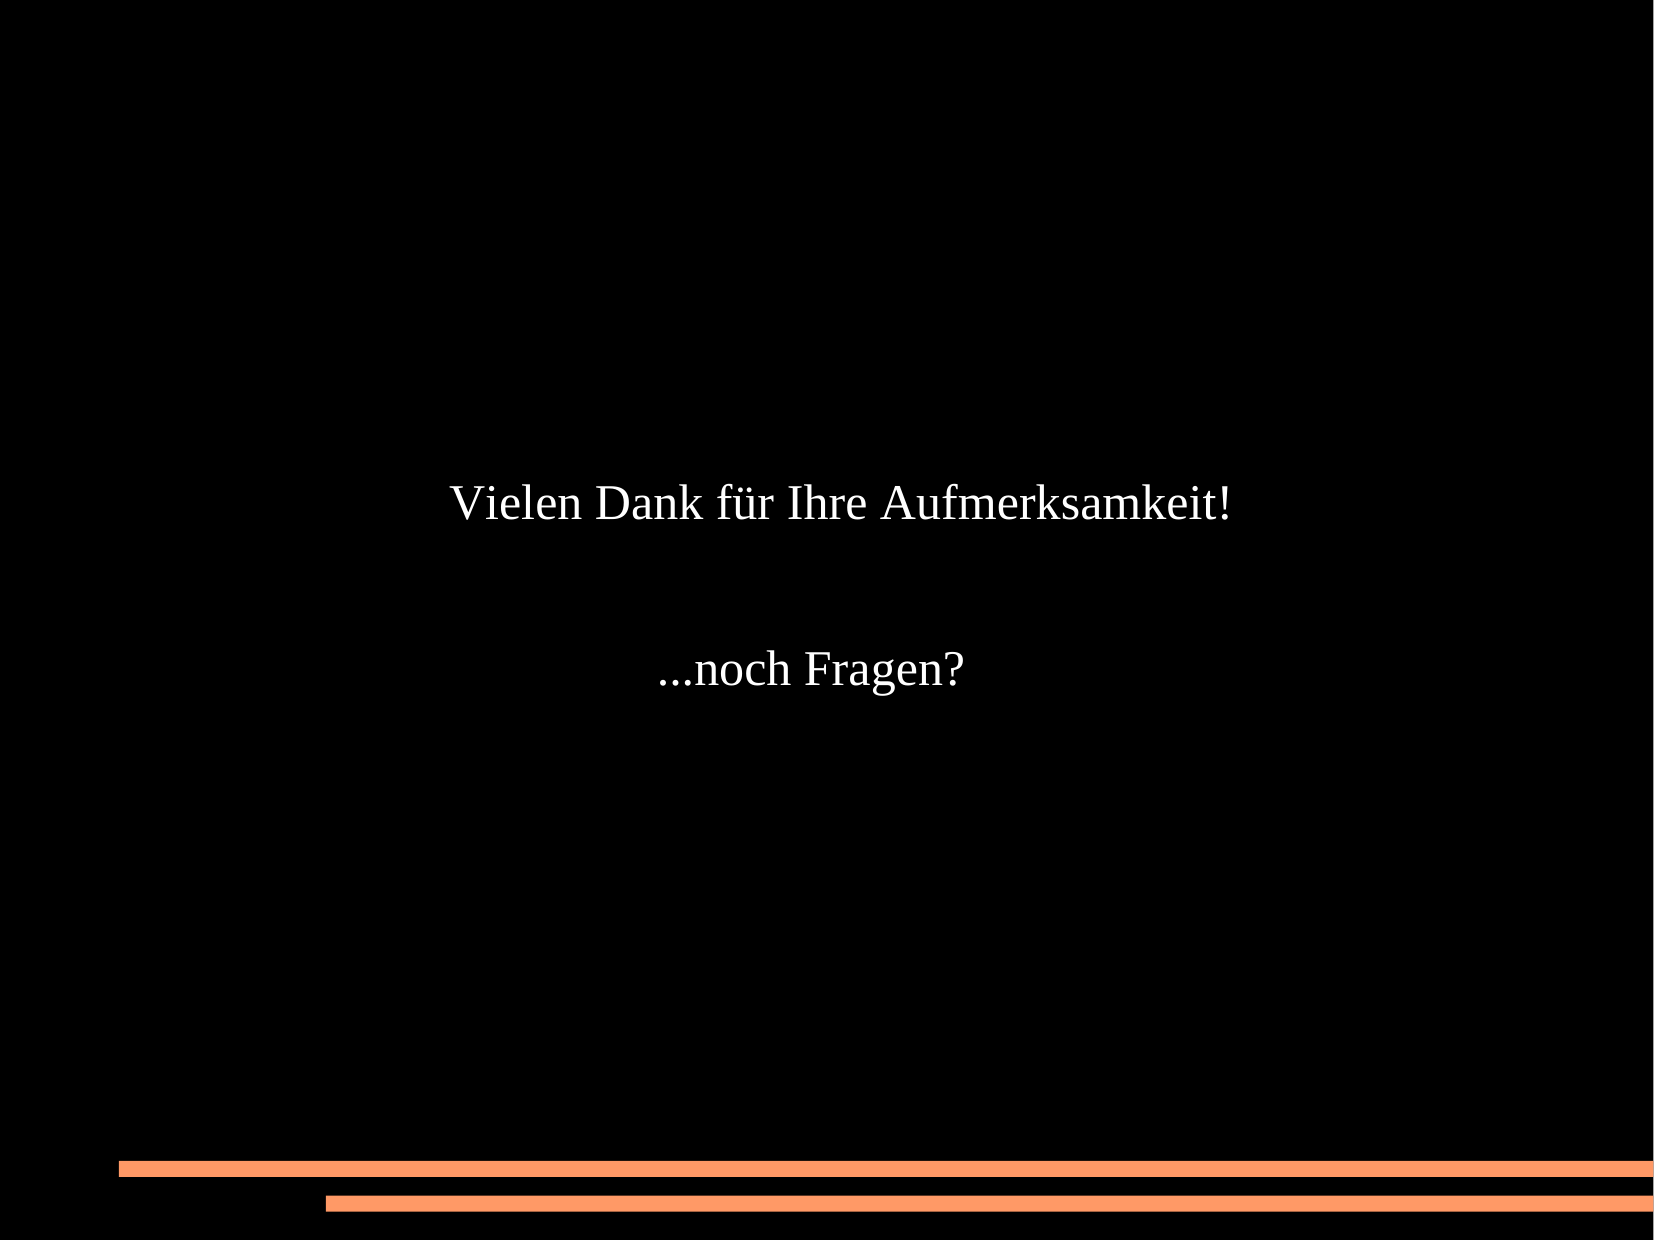

Vielen Dank für Ihre Aufmerksamkeit!
...noch Fragen?